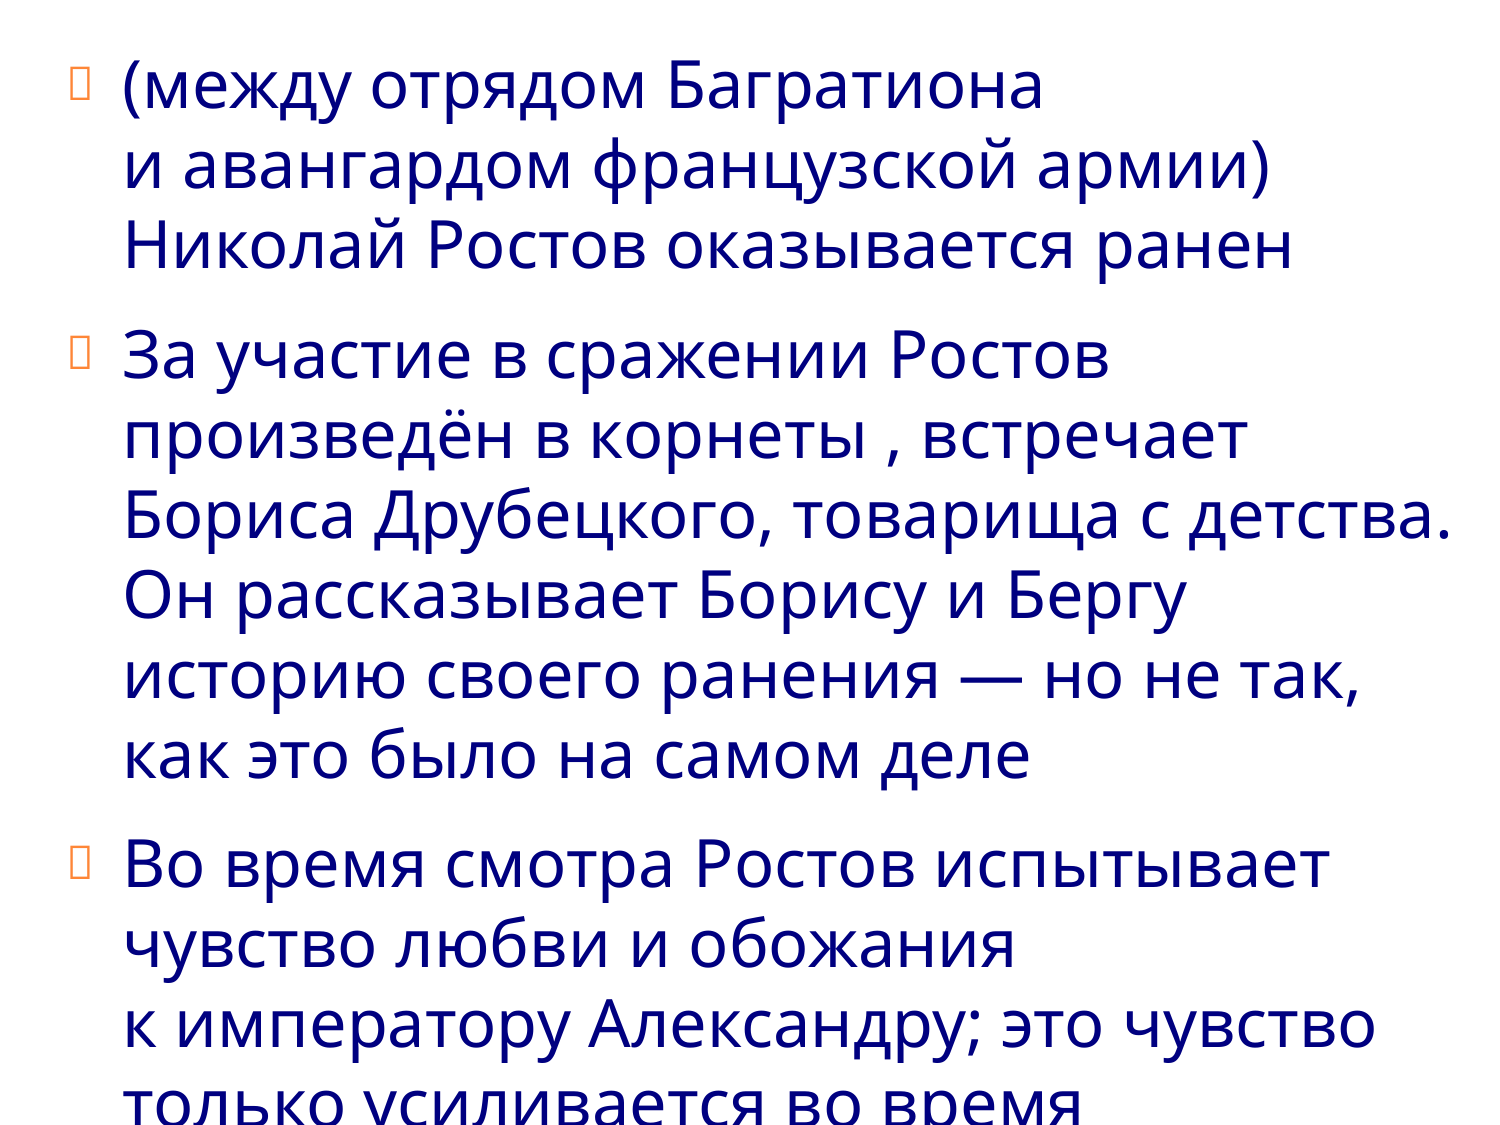

# (между отрядом Багратиона и авангардом французской армии) Николай Ростов оказывается ранен
За участие в сражении Ростов произведён в корнеты , встречает Бориса Друбецкого, товарища с детства. Он рассказывает Борису и Бергу историю своего ранения — но не так, как это было на самом деле
Во время смотра Ростов испытывает чувство любви и обожания к императору Александру; это чувство только усиливается во время Аустерлицкого сражения